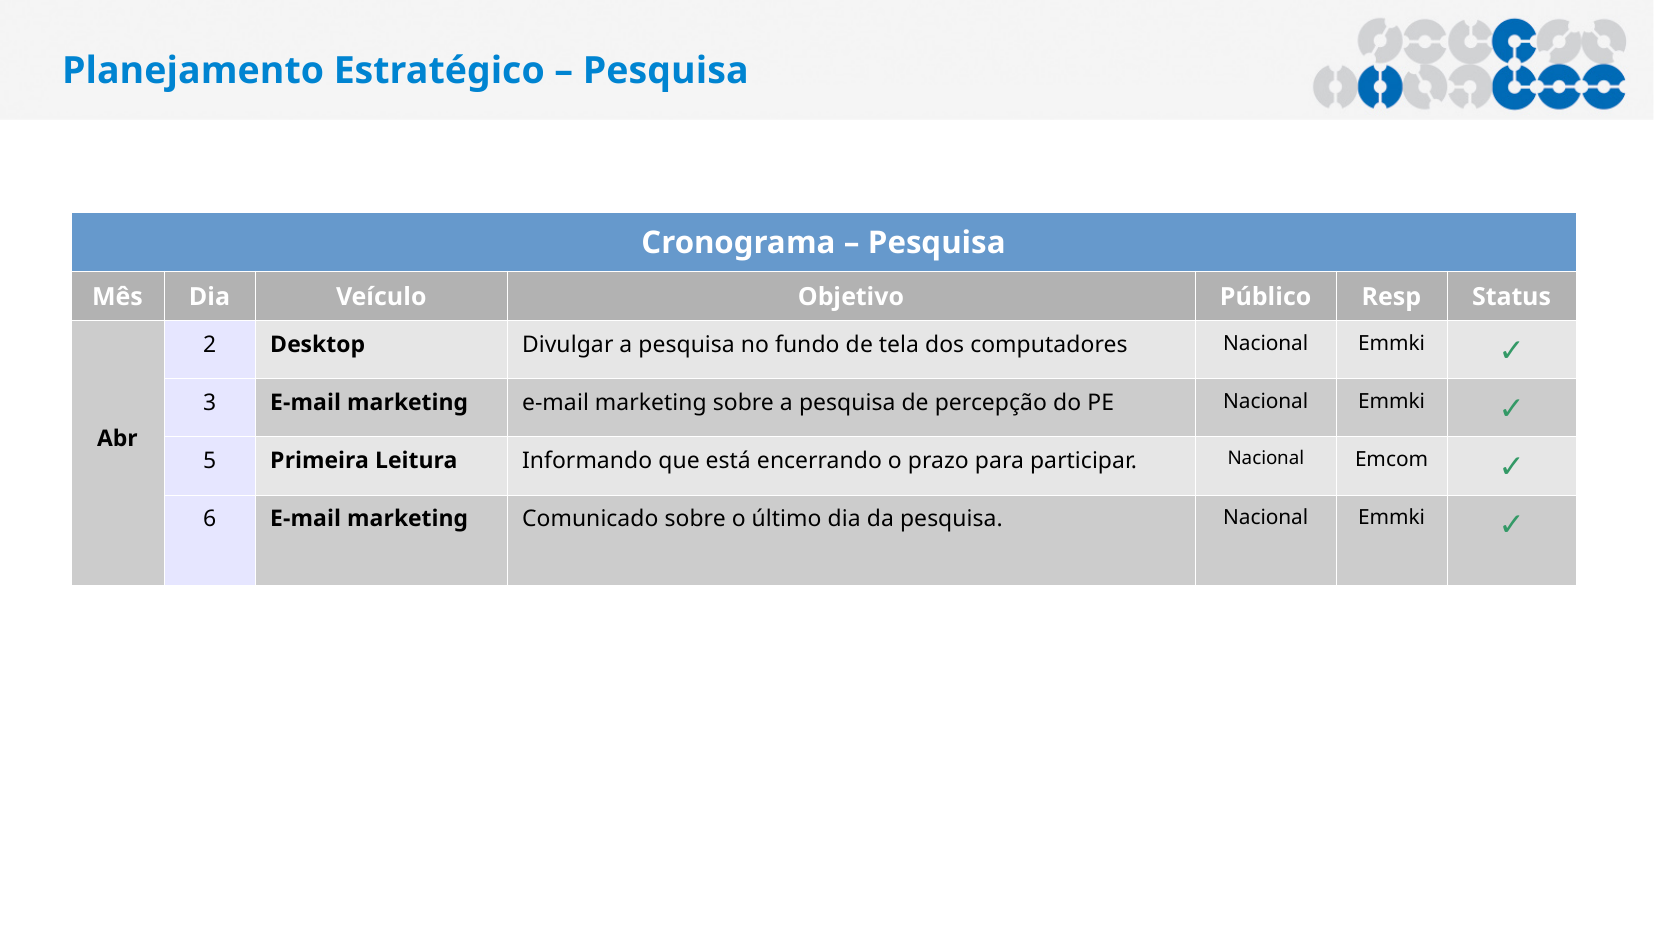

Planejamento Estratégico – Pesquisa
| Cronograma – Pesquisa | | | | | | |
| --- | --- | --- | --- | --- | --- | --- |
| Mês | Dia | Veículo | Objetivo | Público | Resp | Status |
| Abr | 2 | Desktop | Divulgar a pesquisa no fundo de tela dos computadores | Nacional | Emmki | ✓ |
| | 3 | E-mail marketing | e-mail marketing sobre a pesquisa de percepção do PE | Nacional | Emmki | ✓ |
| | 5 | Primeira Leitura | Informando que está encerrando o prazo para participar. | Nacional | Emcom | ✓ |
| | 6 | E-mail marketing | Comunicado sobre o último dia da pesquisa. | Nacional | Emmki | ✓ |